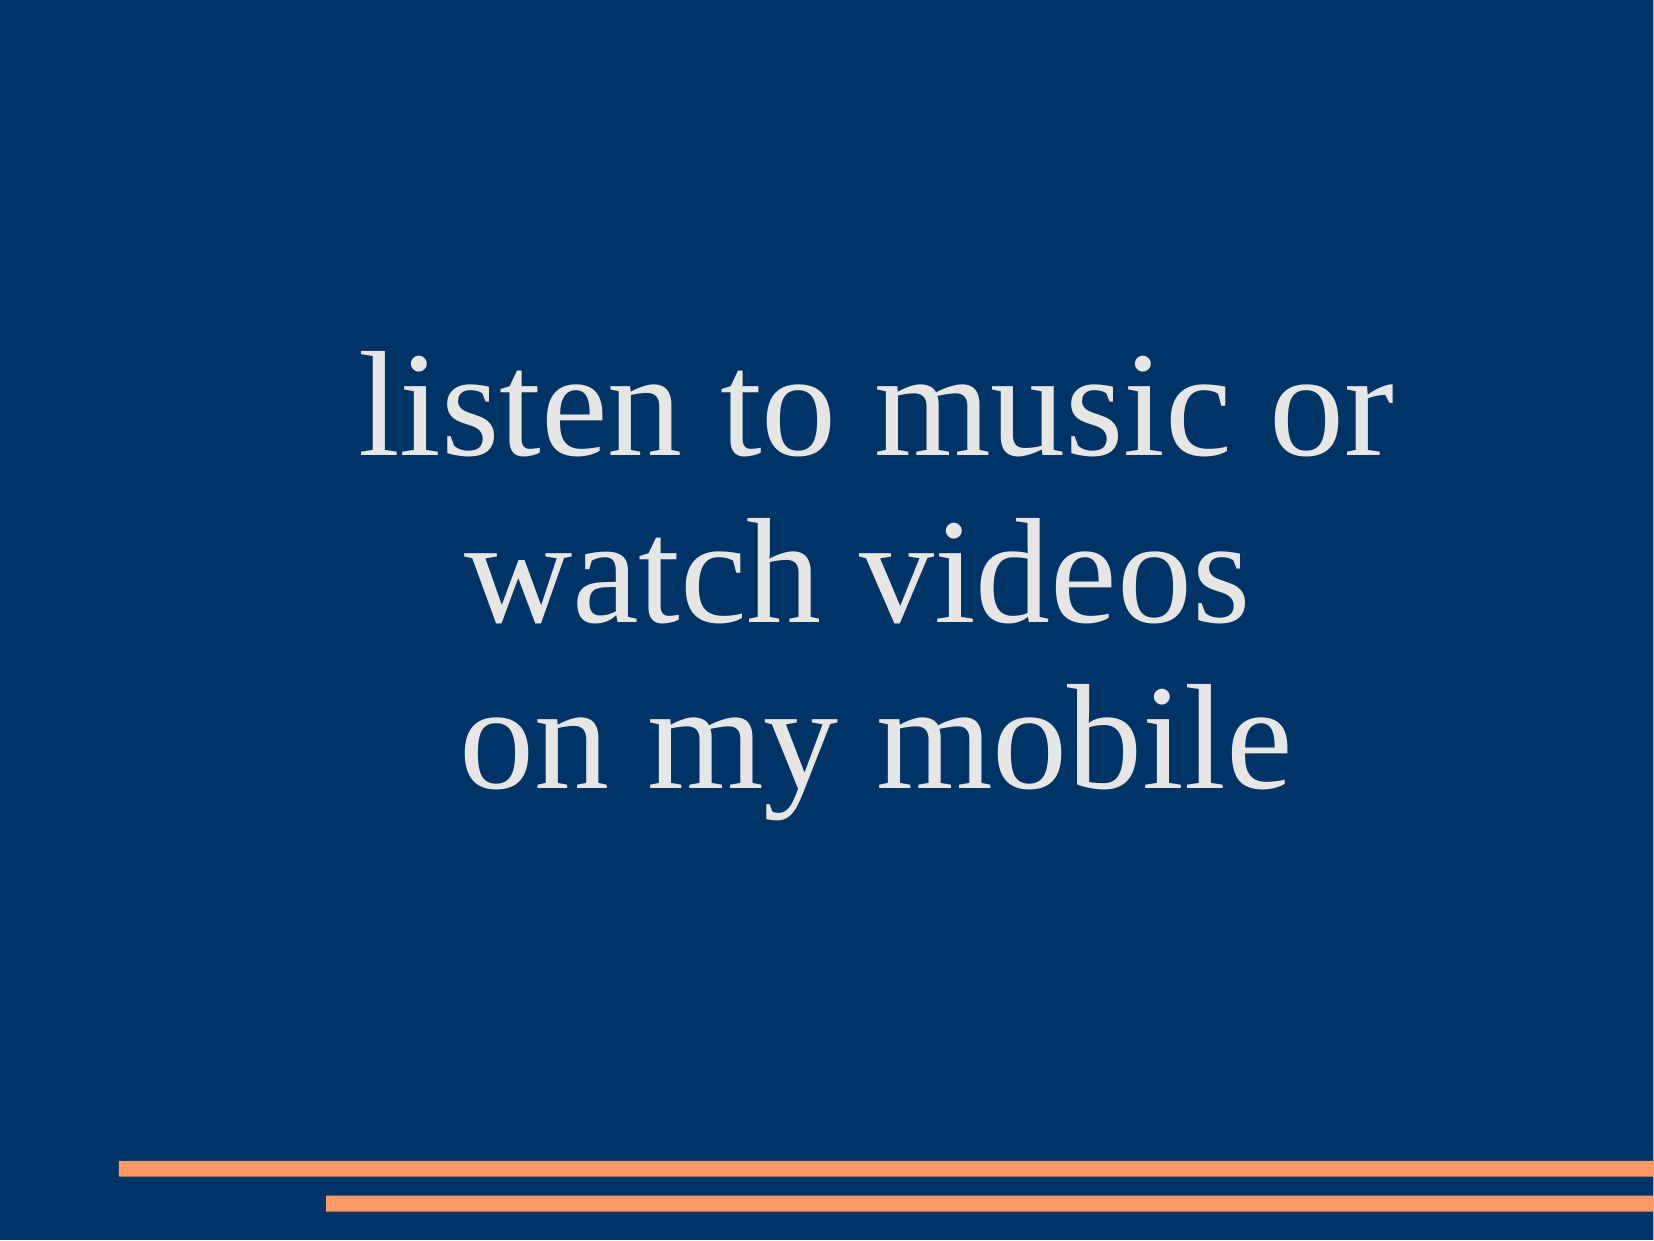

#
listen to music or watch videos
on my mobile